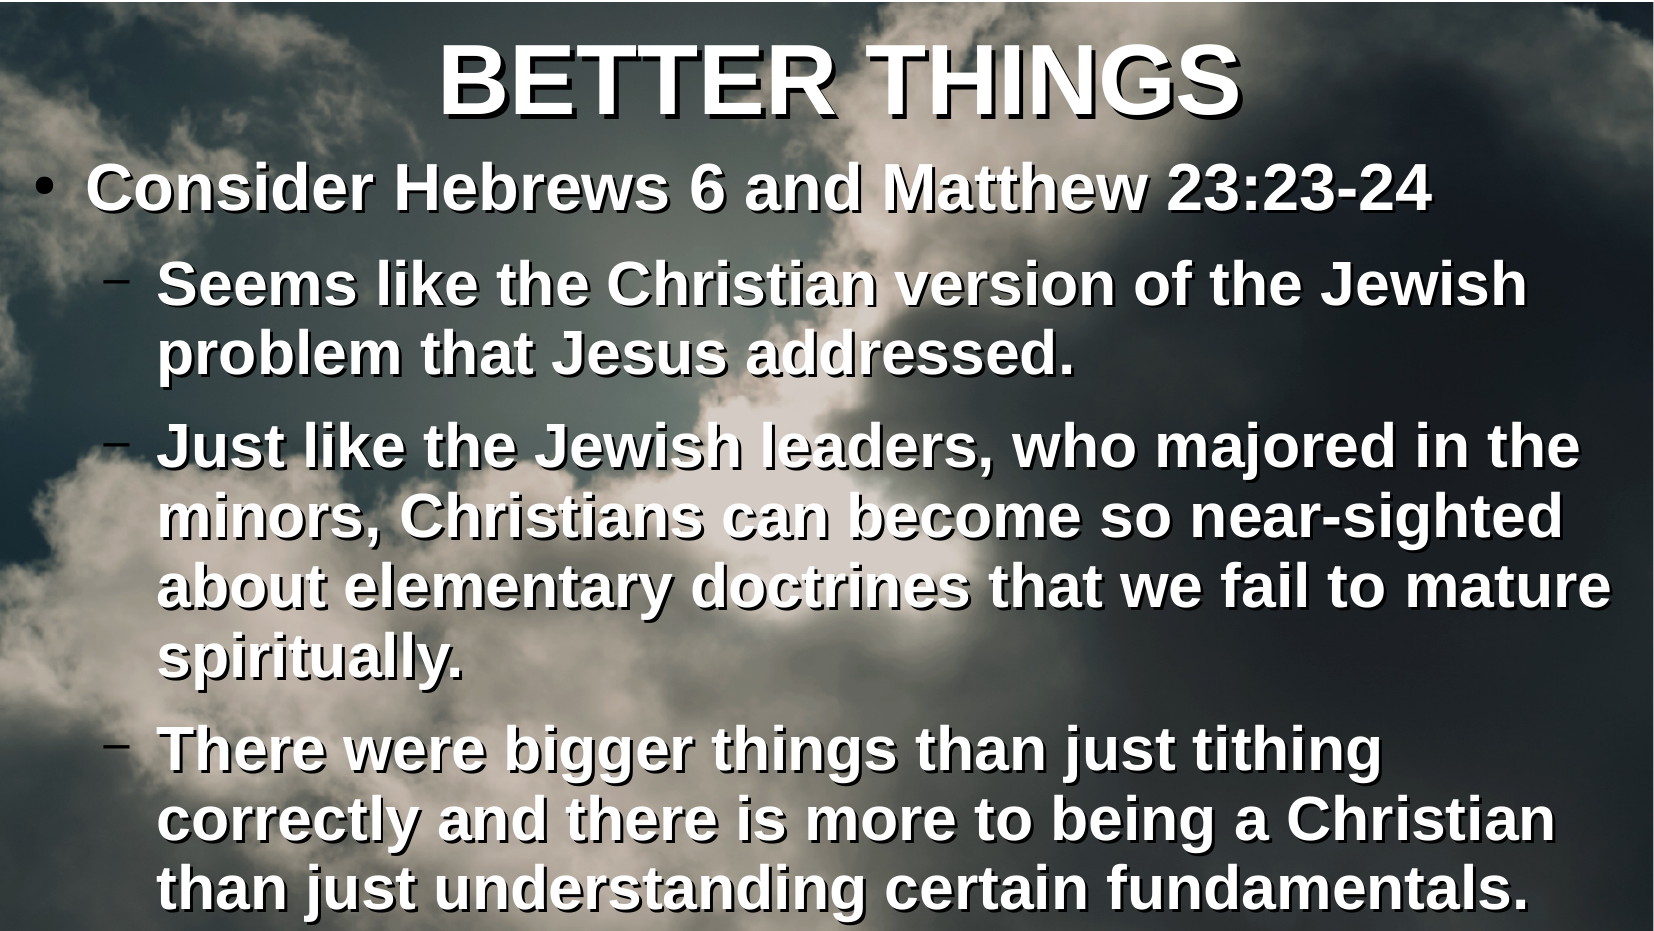

# BETTER THINGS
Consider Hebrews 6 and Matthew 23:23-24
Seems like the Christian version of the Jewish problem that Jesus addressed.
Just like the Jewish leaders, who majored in the minors, Christians can become so near-sighted about elementary doctrines that we fail to mature spiritually.
There were bigger things than just tithing correctly and there is more to being a Christian than just understanding certain fundamentals.